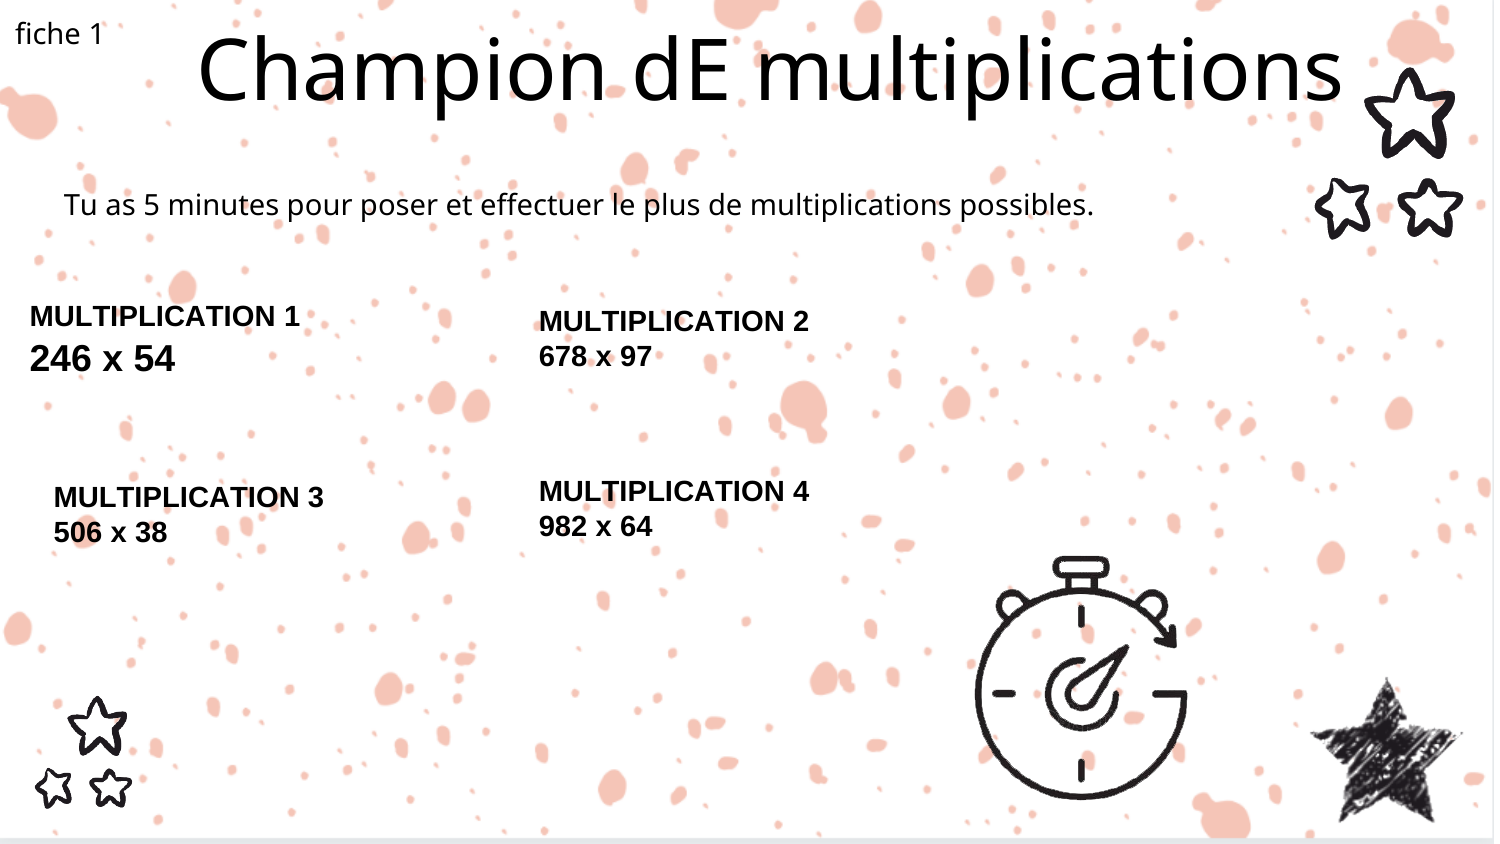

fiche 1
Champion dE multiplications
Tu as 5 minutes pour poser et effectuer le plus de multiplications possibles.
MULTIPLICATION 1
246 x 54
MULTIPLICATION 2
678 x 97
MULTIPLICATION 4
982 x 64
MULTIPLICATION 3
506 x 38